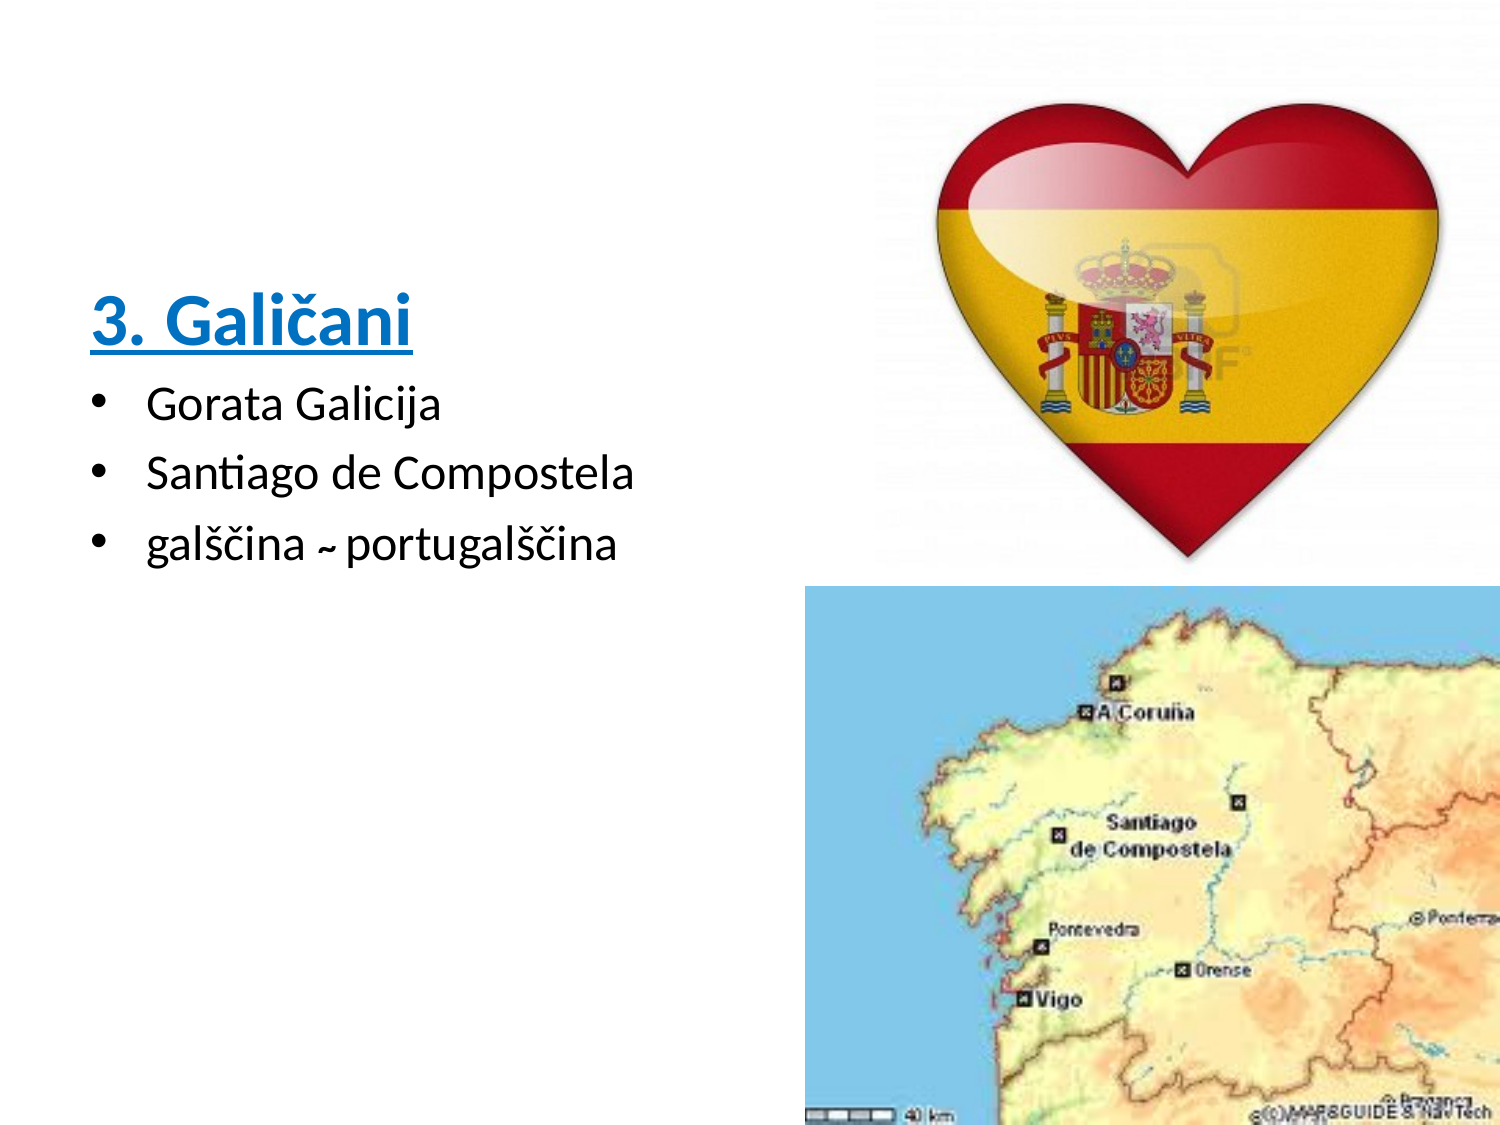

#
3. Galičani
Gorata Galicija
Santiago de Compostela
galščina ~ portugalščina